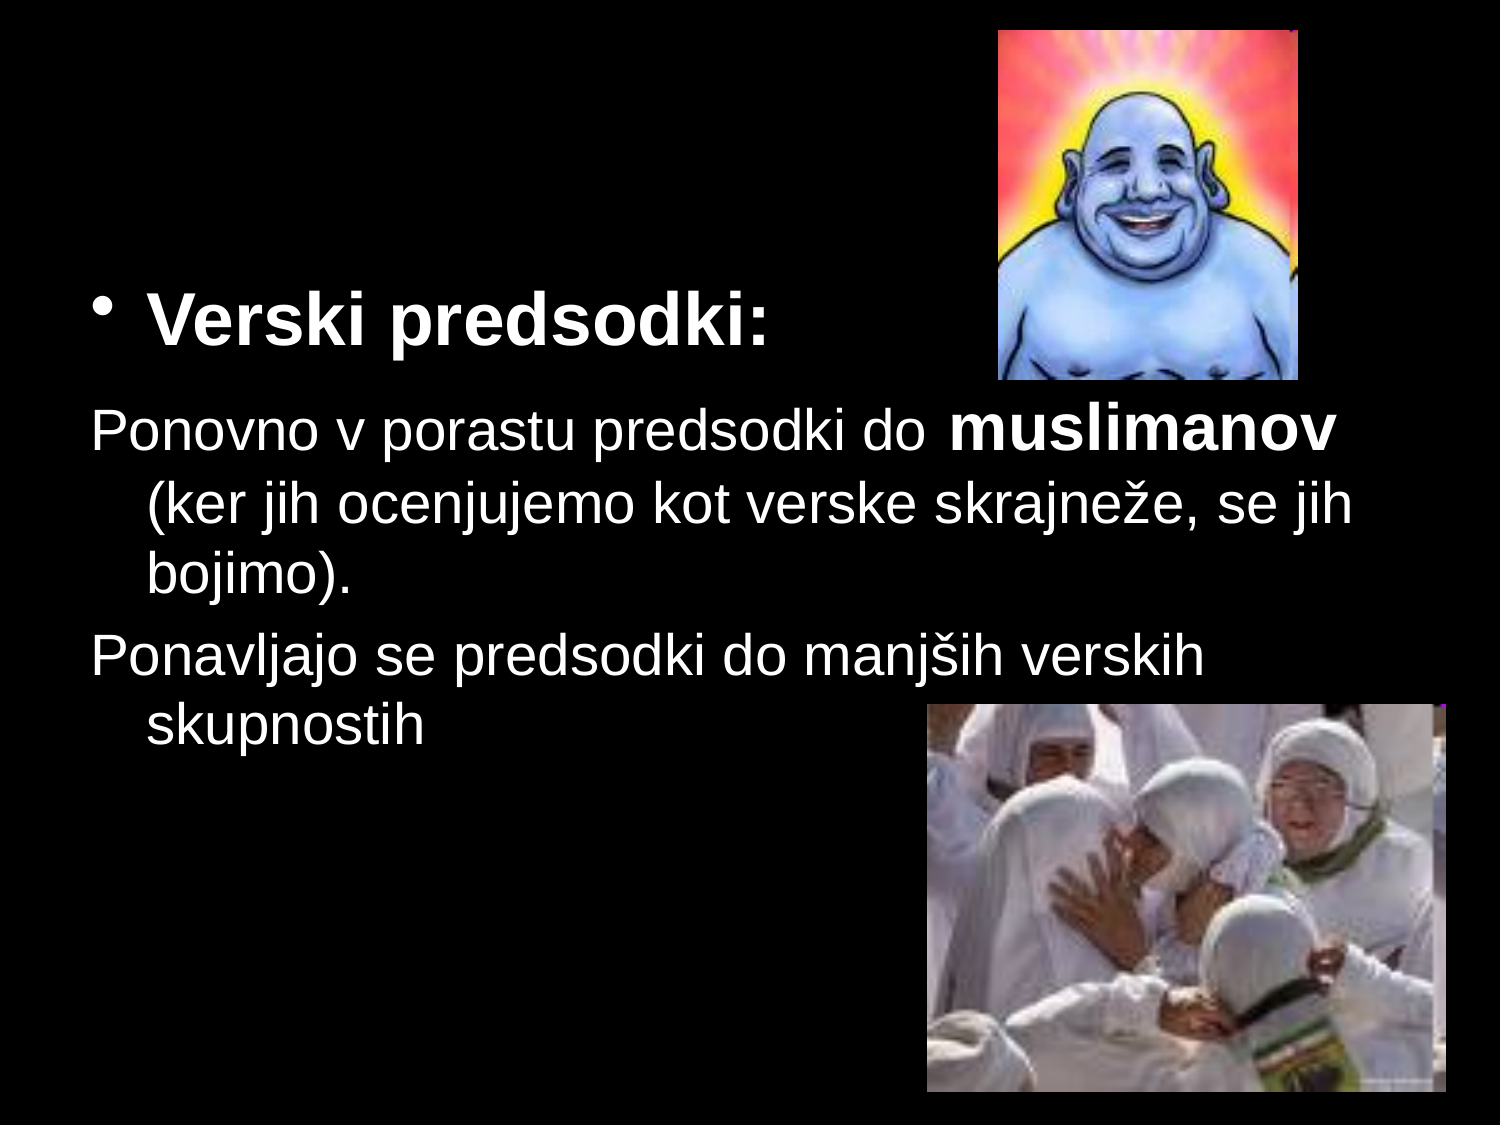

# Verski predsodki:
Ponovno v porastu predsodki do muslimanov (ker jih ocenjujemo kot verske skrajneže, se jih bojimo).
Ponavljajo se predsodki do manjših verskih skupnostih